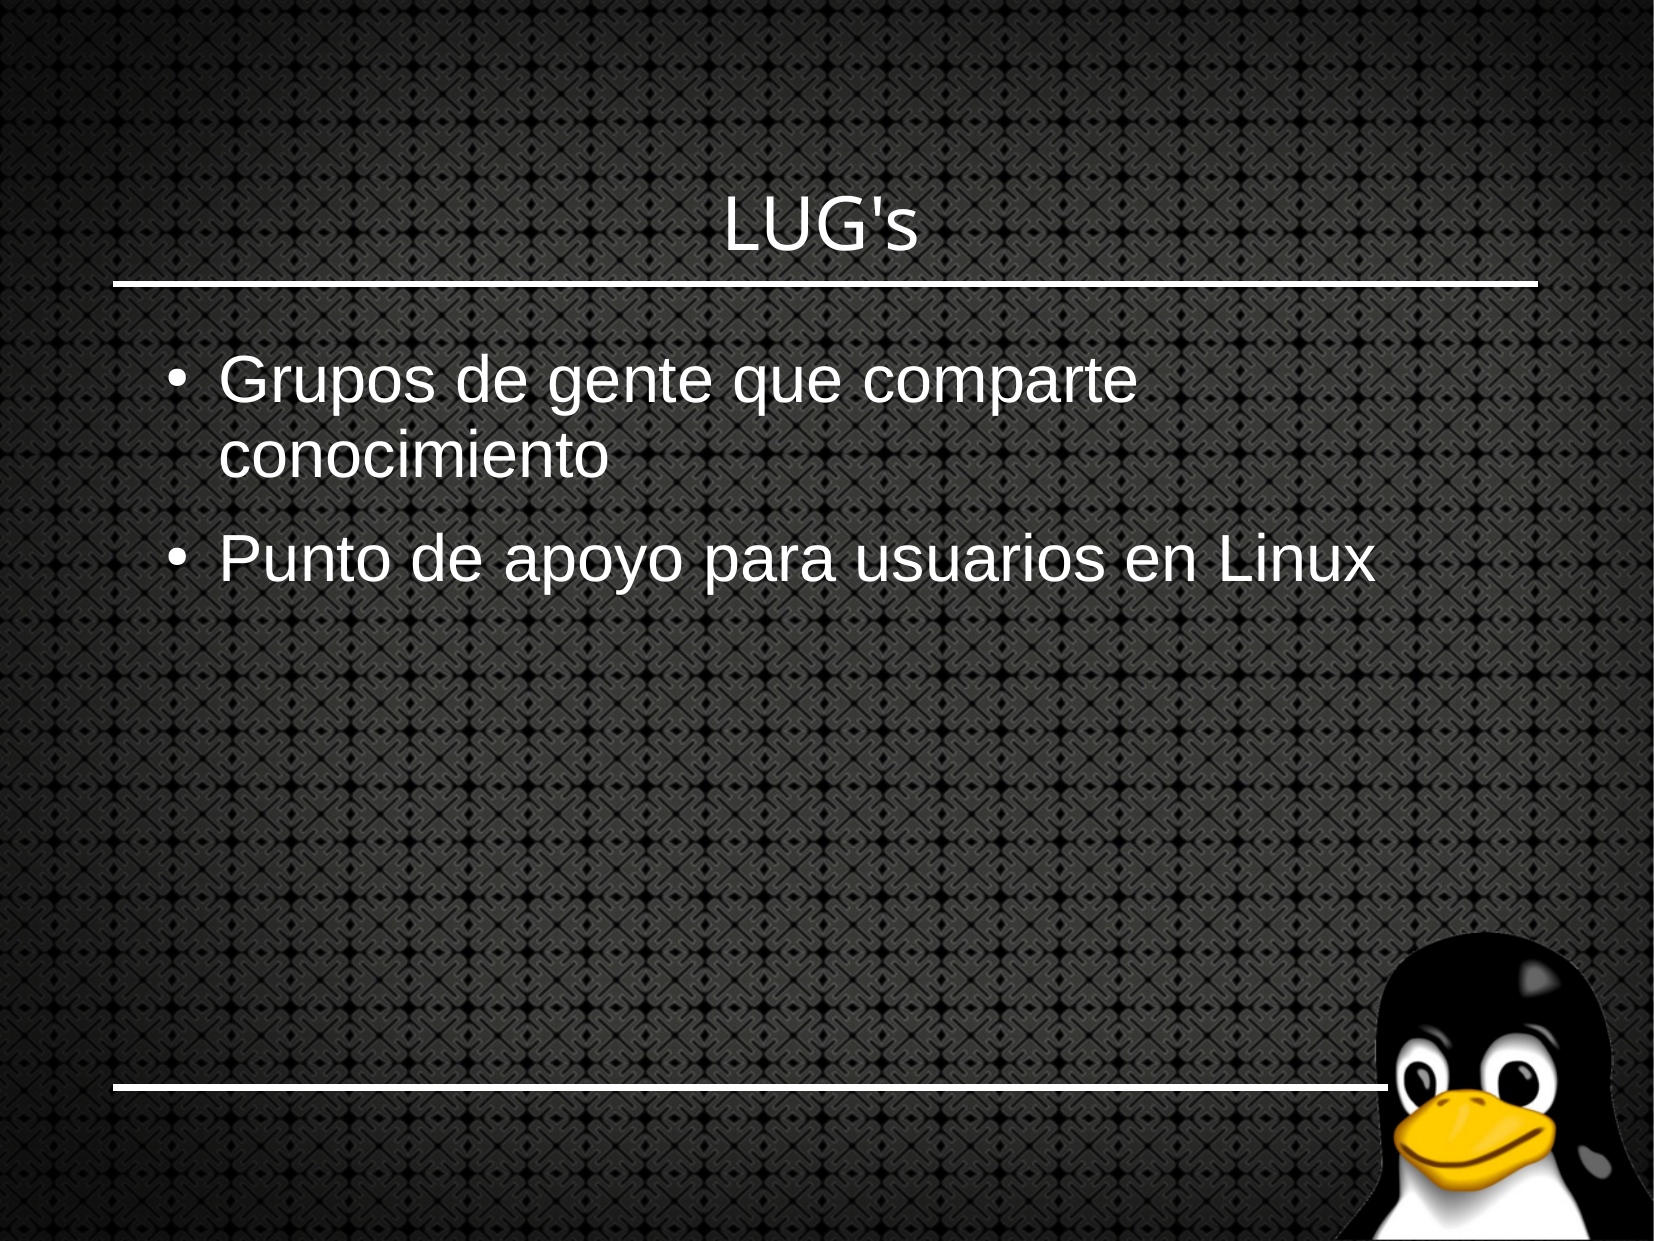

# LUG's
Grupos de gente que comparte conocimiento
Punto de apoyo para usuarios en Linux